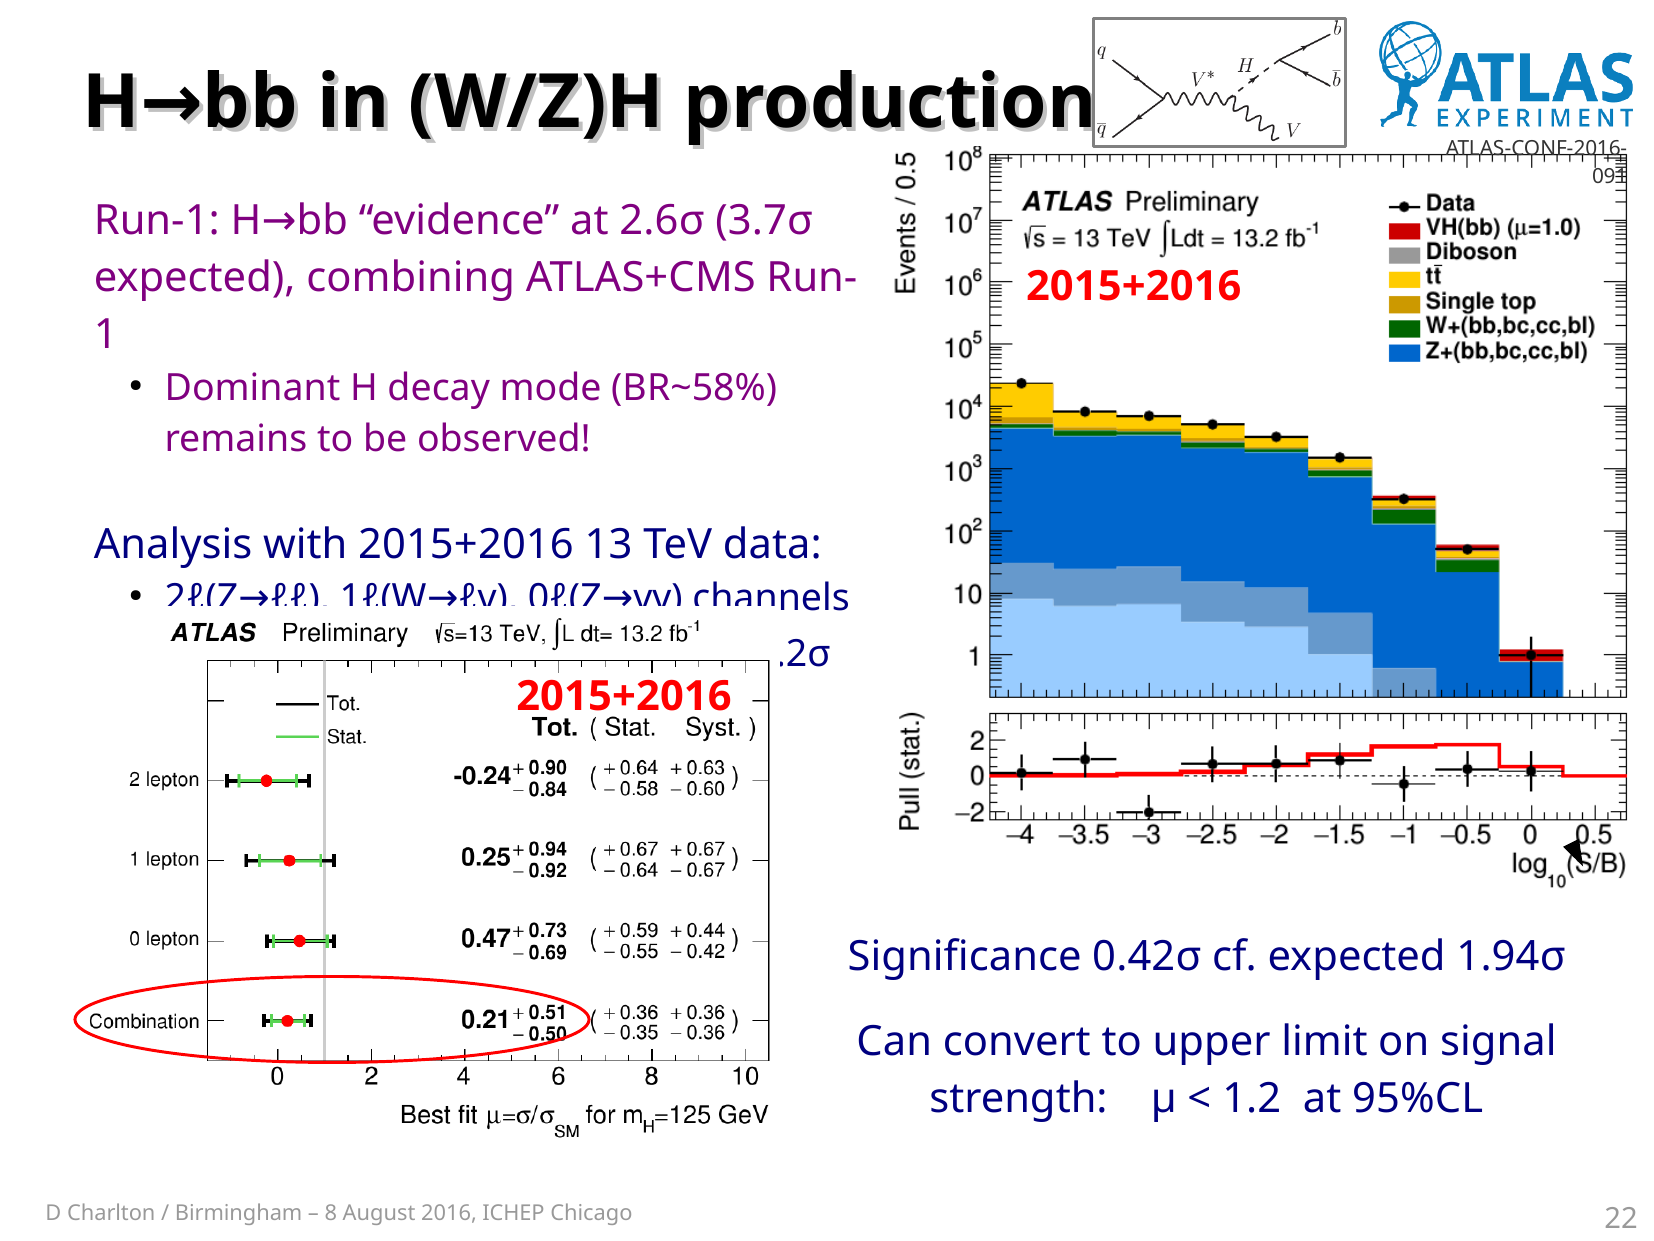

# H→bb in (W/Z)H production
ATLAS-CONF-2016-091
Run-1: H→bb “evidence” at 2.6σ (3.7σ expected), combining ATLAS+CMS Run-1
Dominant H decay mode (BR~58%) remains to be observed!
Analysis with 2015+2016 13 TeV data:
2ℓ(Z→ℓℓ), 1ℓ(W→ℓv), 0ℓ(Z→vv) channels
VZ, Z→bb validation: 3.0σ, expect 3.2σ
2015+2016
2015+2016
Significance 0.42σ cf. expected 1.94σ
Can convert to upper limit on signal strength:	μ < 1.2 at 95%CL